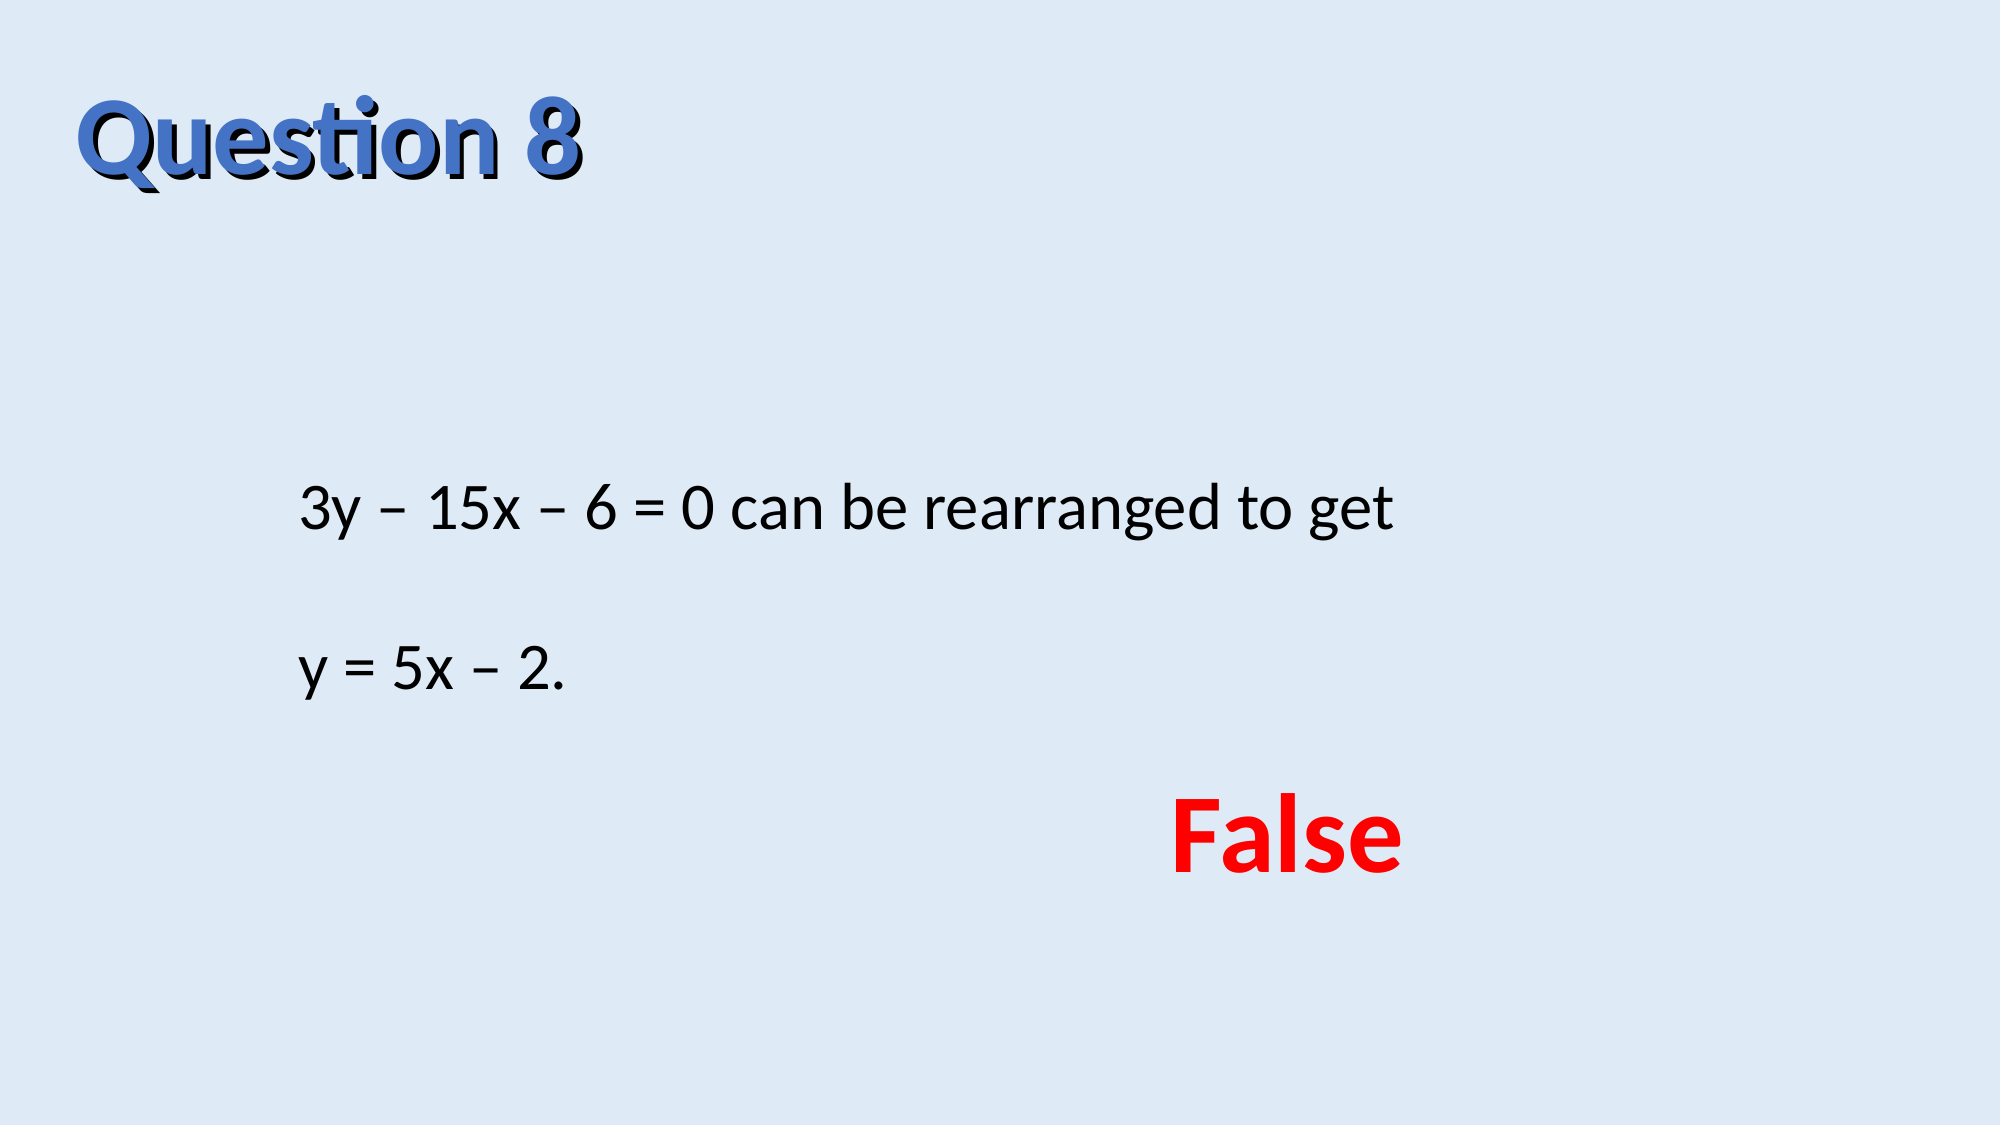

Question 8
3y – 15x – 6 = 0 can be rearranged to get
y = 5x – 2.
False